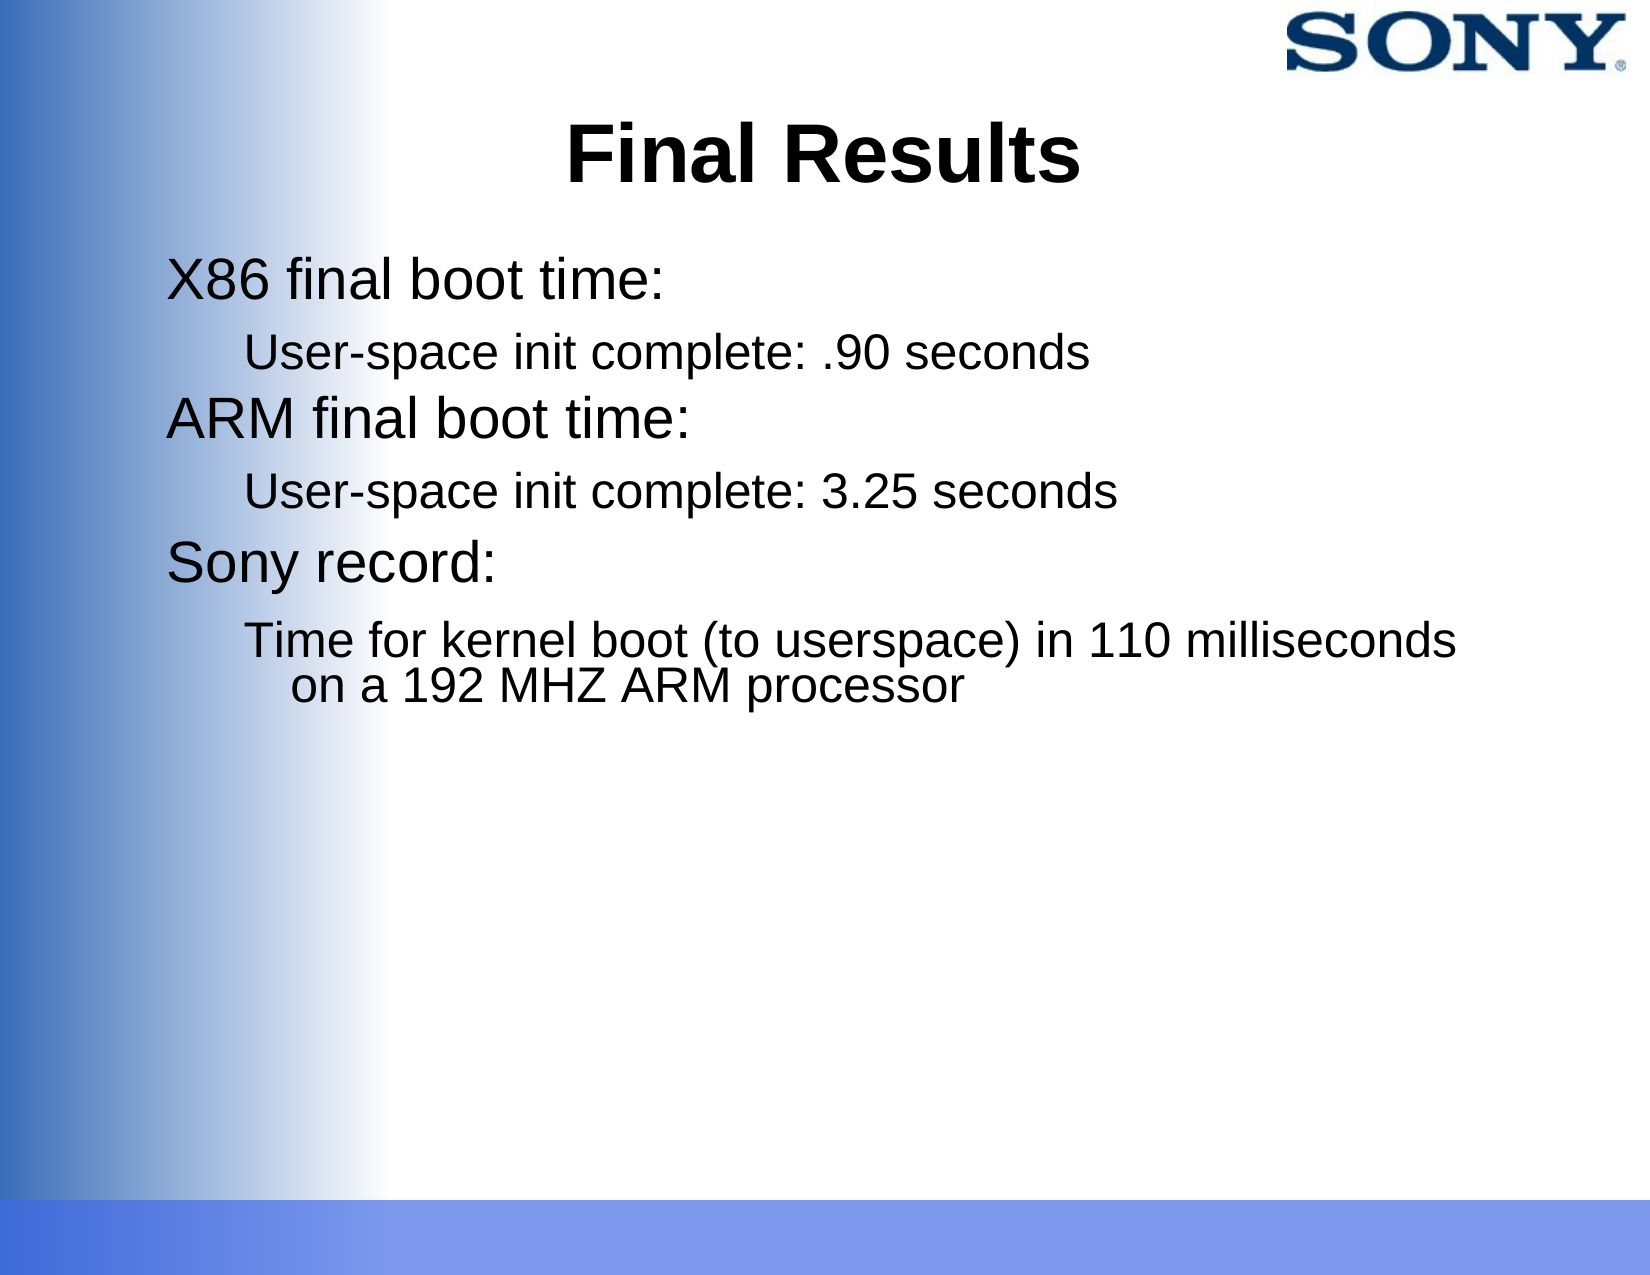

# Final Results
X86 final boot time:
User-space init complete: .90 seconds
ARM final boot time:
User-space init complete: 3.25 seconds
Sony record:
Time for kernel boot (to userspace) in 110 milliseconds on a 192 MHZ ARM processor